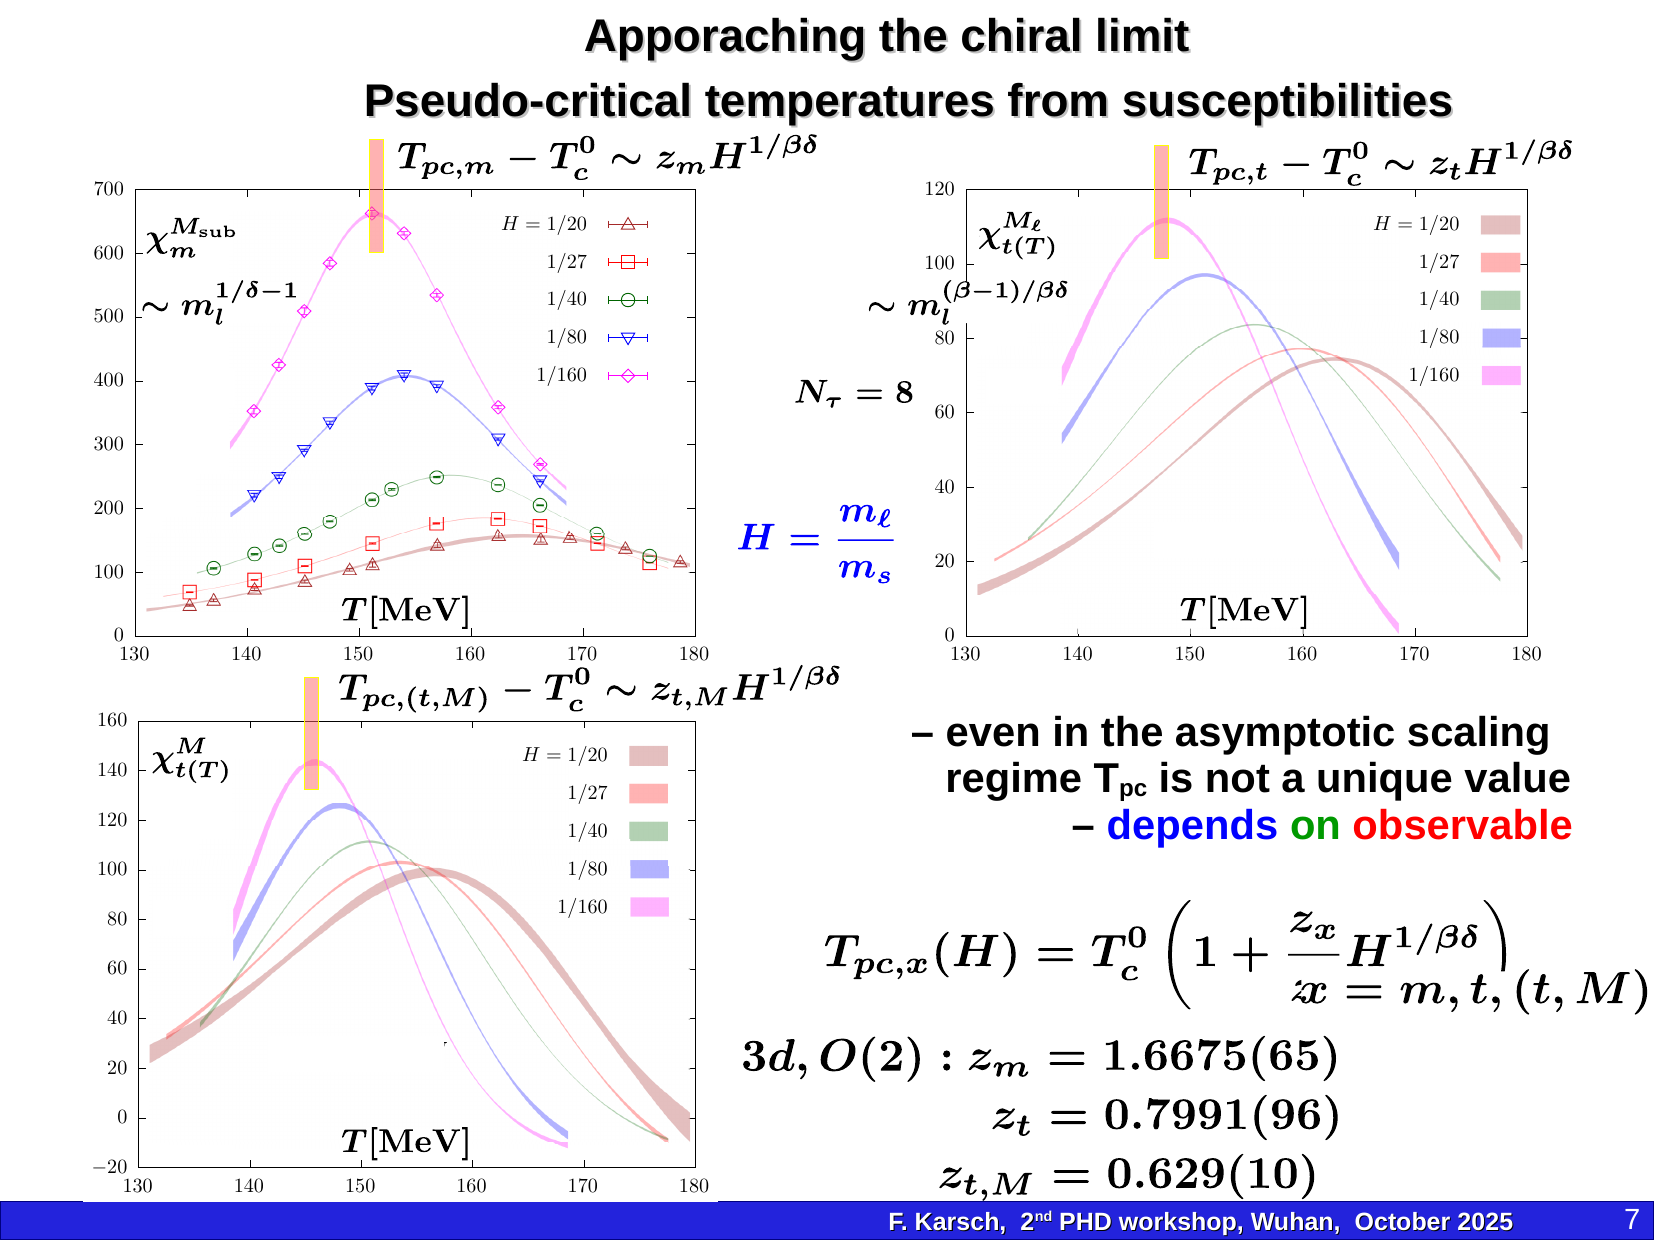

Apporaching the chiral limit
Pseudo-critical temperatures from susceptibilities
– even in the asymptotic scaling
 regime Tpc is not a unique value
 – depends on observable
7